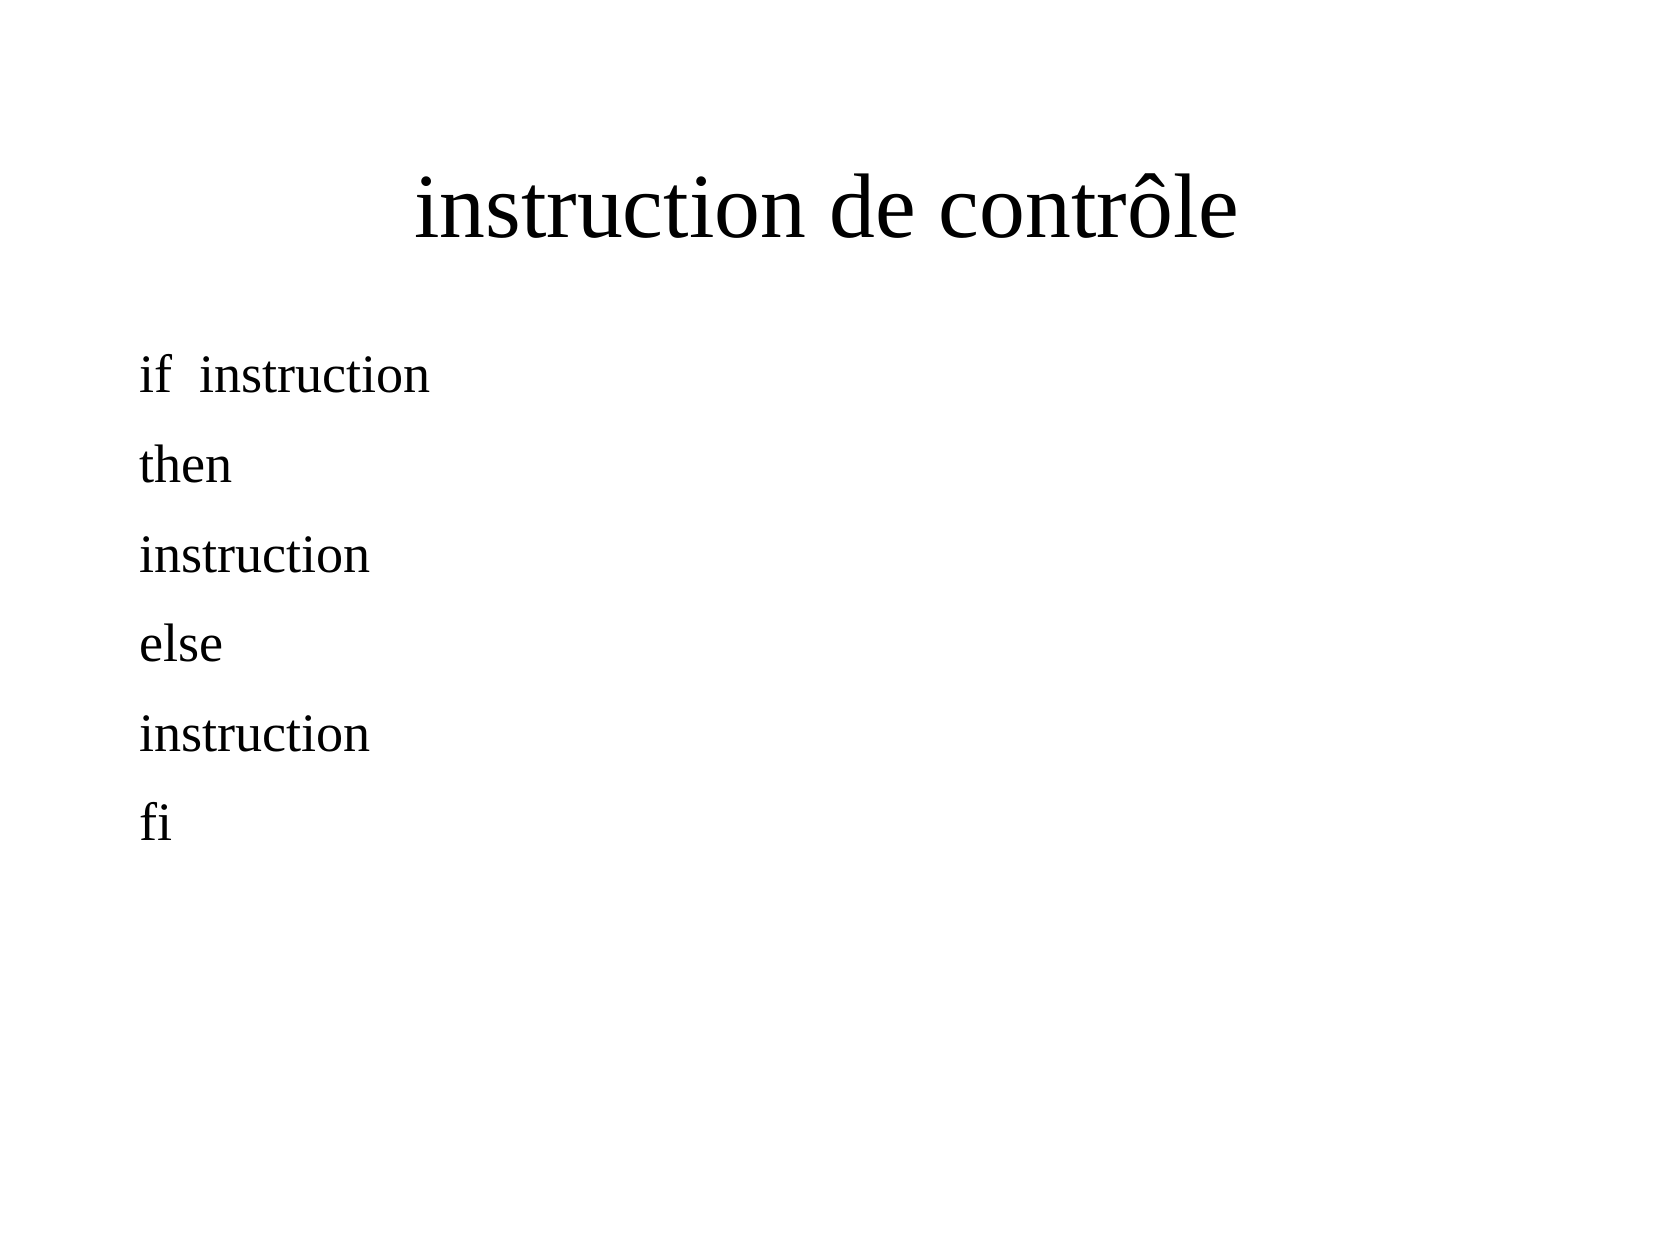

# instruction de contrôle
if instruction
then
instruction
else
instruction
fi